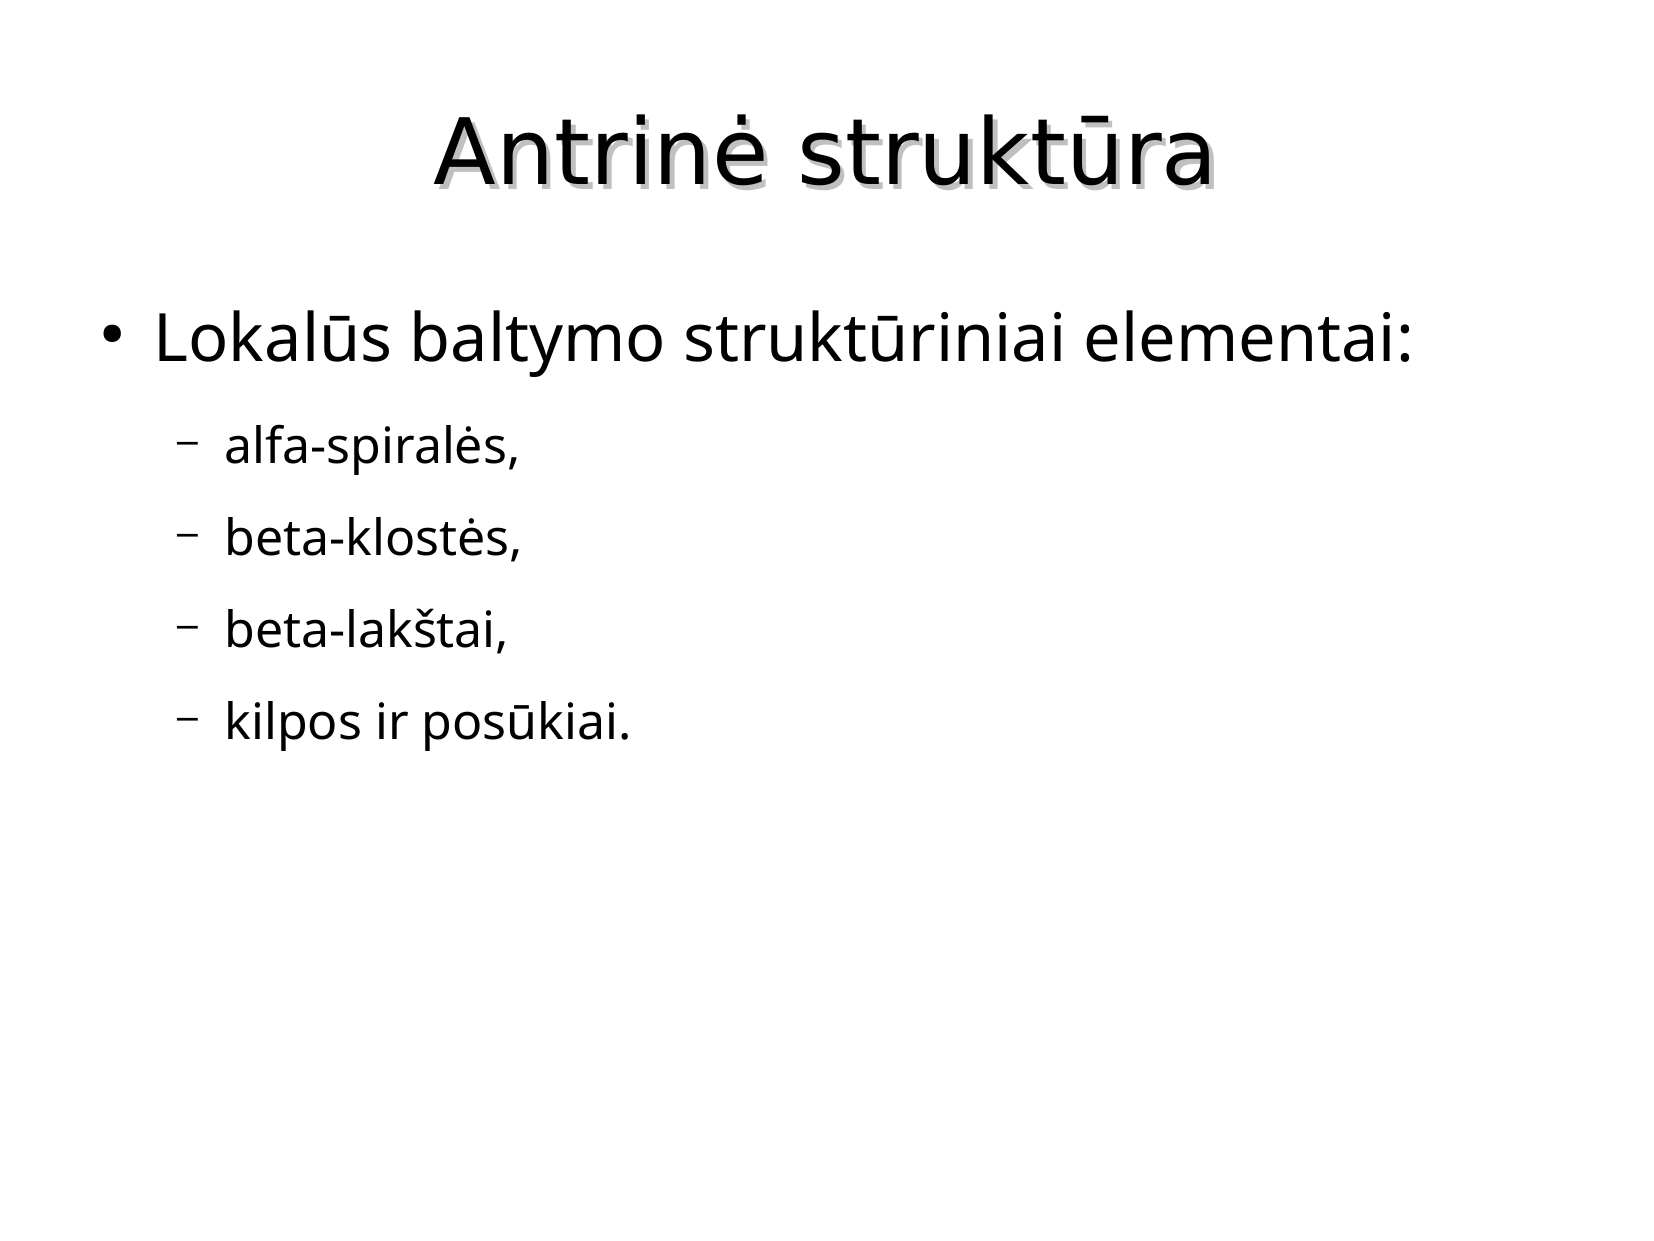

# Antrinė struktūra
Lokalūs baltymo struktūriniai elementai:
alfa-spiralės,
beta-klostės,
beta-lakštai,
kilpos ir posūkiai.